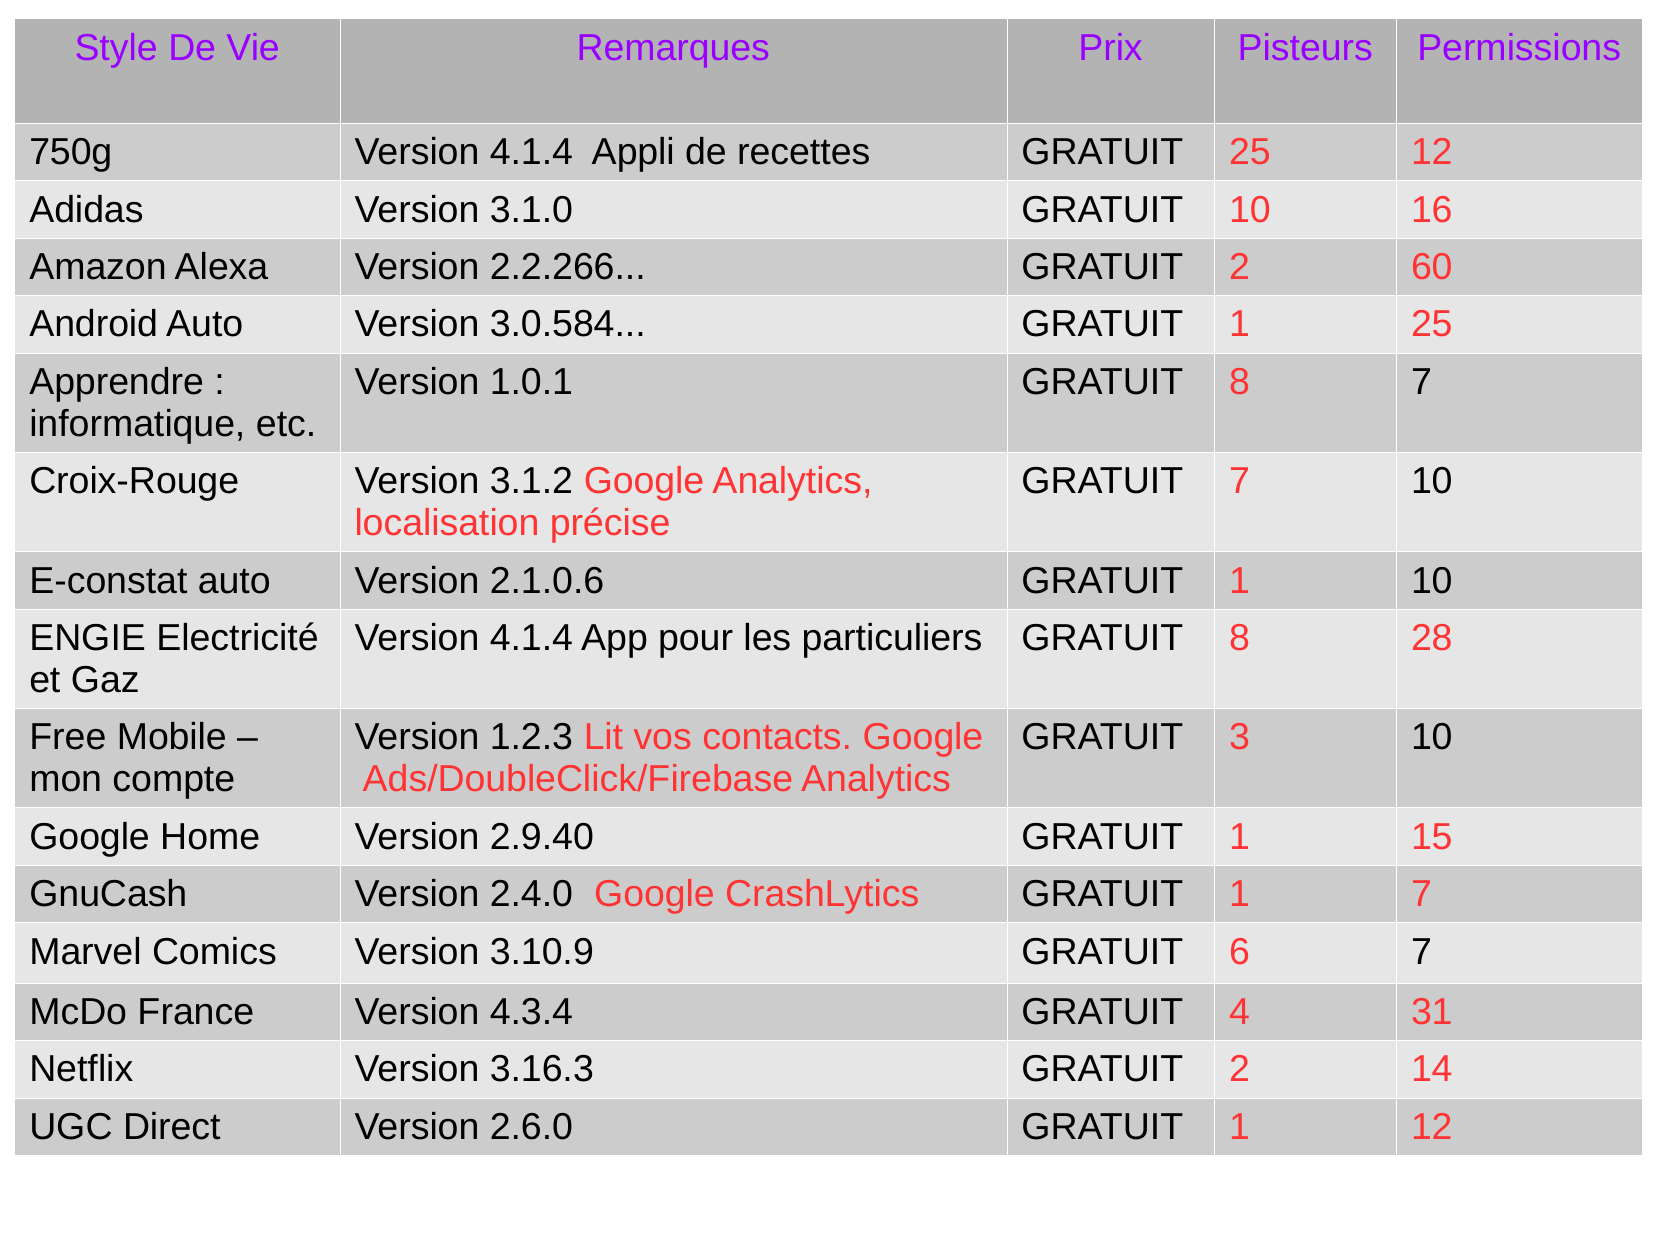

| Style de vie | Remarques | Prix | Pisteurs | Permissions |
| --- | --- | --- | --- | --- |
| 750g | Version 4.1.4 Appli de recettes | GRATUIT | 25 | 12 |
| Adidas | Version 3.1.0 | GRATUIT | 10 | 16 |
| Amazon Alexa | Version 2.2.266... | GRATUIT | 2 | 60 |
| Android Auto | Version 3.0.584... | GRATUIT | 1 | 25 |
| Apprendre : informatique, etc. | Version 1.0.1 | GRATUIT | 8 | 7 |
| Croix-Rouge | Version 3.1.2 Google Analytics, localisation précise | GRATUIT | 7 | 10 |
| E-constat auto | Version 2.1.0.6 | GRATUIT | 1 | 10 |
| ENGIE Electricité et Gaz | Version 4.1.4 App pour les particuliers | GRATUIT | 8 | 28 |
| Free Mobile – mon compte | Version 1.2.3 Lit vos contacts. Google Ads/DoubleClick/Firebase Analytics | GRATUIT | 3 | 10 |
| Google Home | Version 2.9.40 | GRATUIT | 1 | 15 |
| GnuCash | Version 2.4.0 Google CrashLytics | GRATUIT | 1 | 7 |
| Marvel Comics | Version 3.10.9 | GRATUIT | 6 | 7 |
| McDo France | Version 4.3.4 | GRATUIT | 4 | 31 |
| Netflix | Version 3.16.3 | GRATUIT | 2 | 14 |
| UGC Direct | Version 2.6.0 | GRATUIT | 1 | 12 |